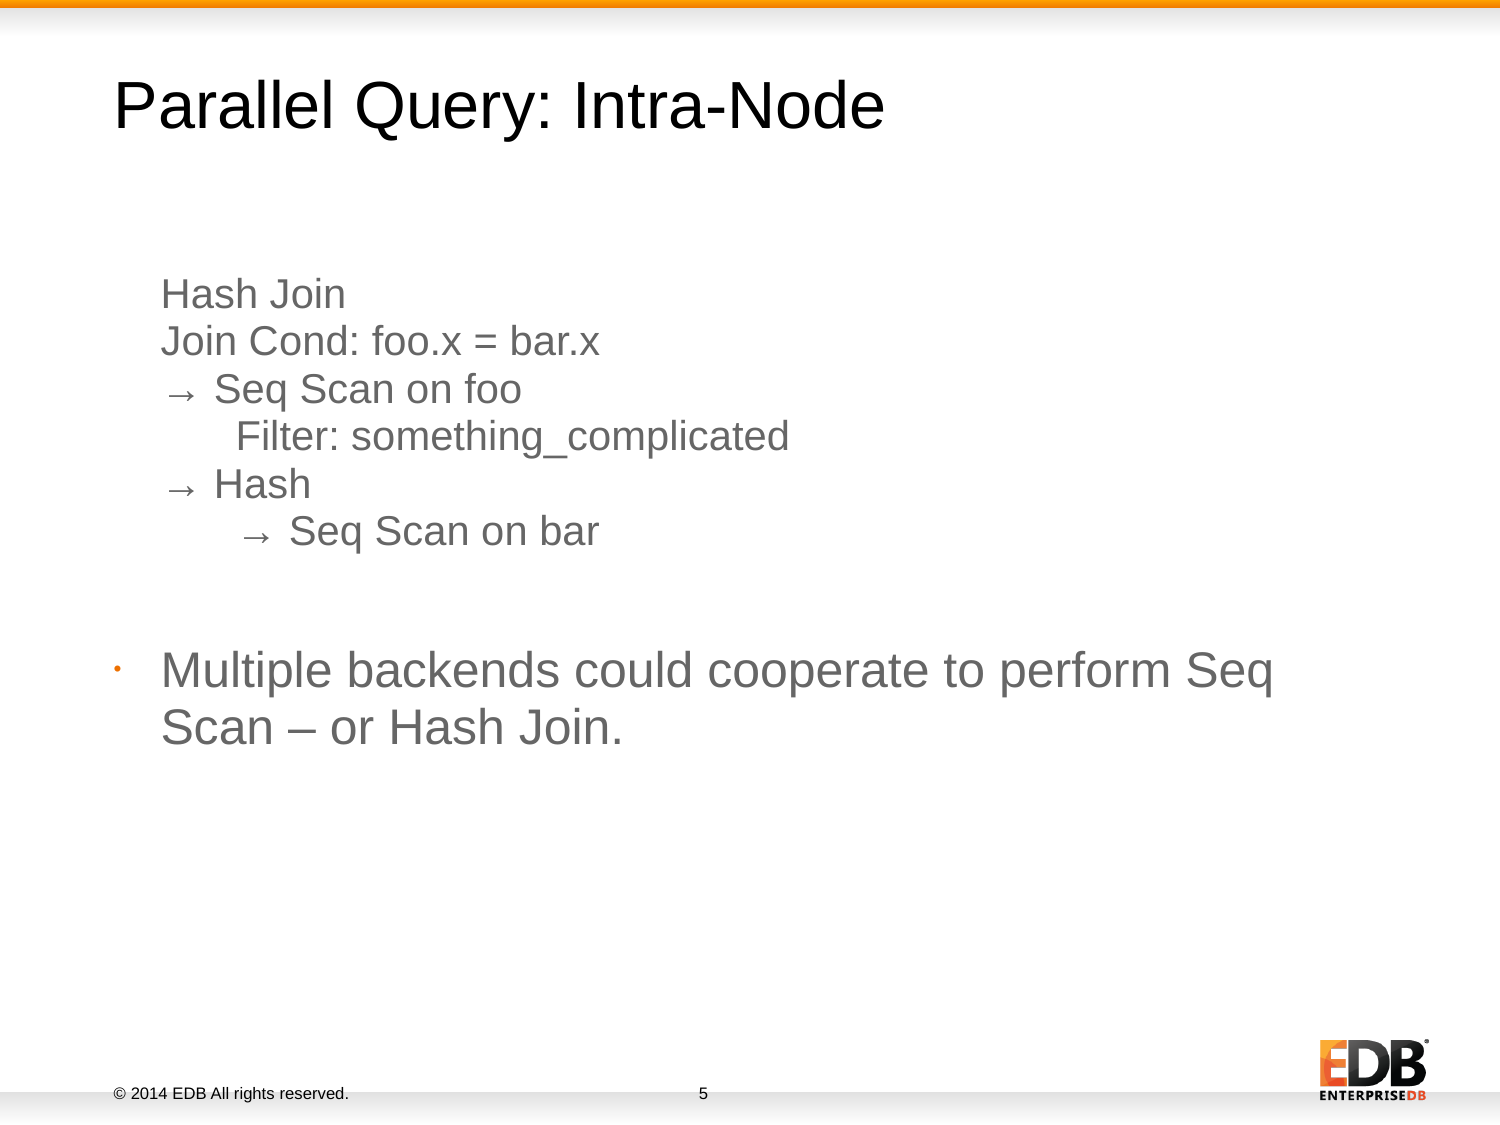

Parallel Query: Intra-Node
# Hash Join Join Cond: foo.x = bar.x → Seq Scan on foo Filter: something_complicated → Hash → Seq Scan on bar
Multiple backends could cooperate to perform Seq Scan – or Hash Join.